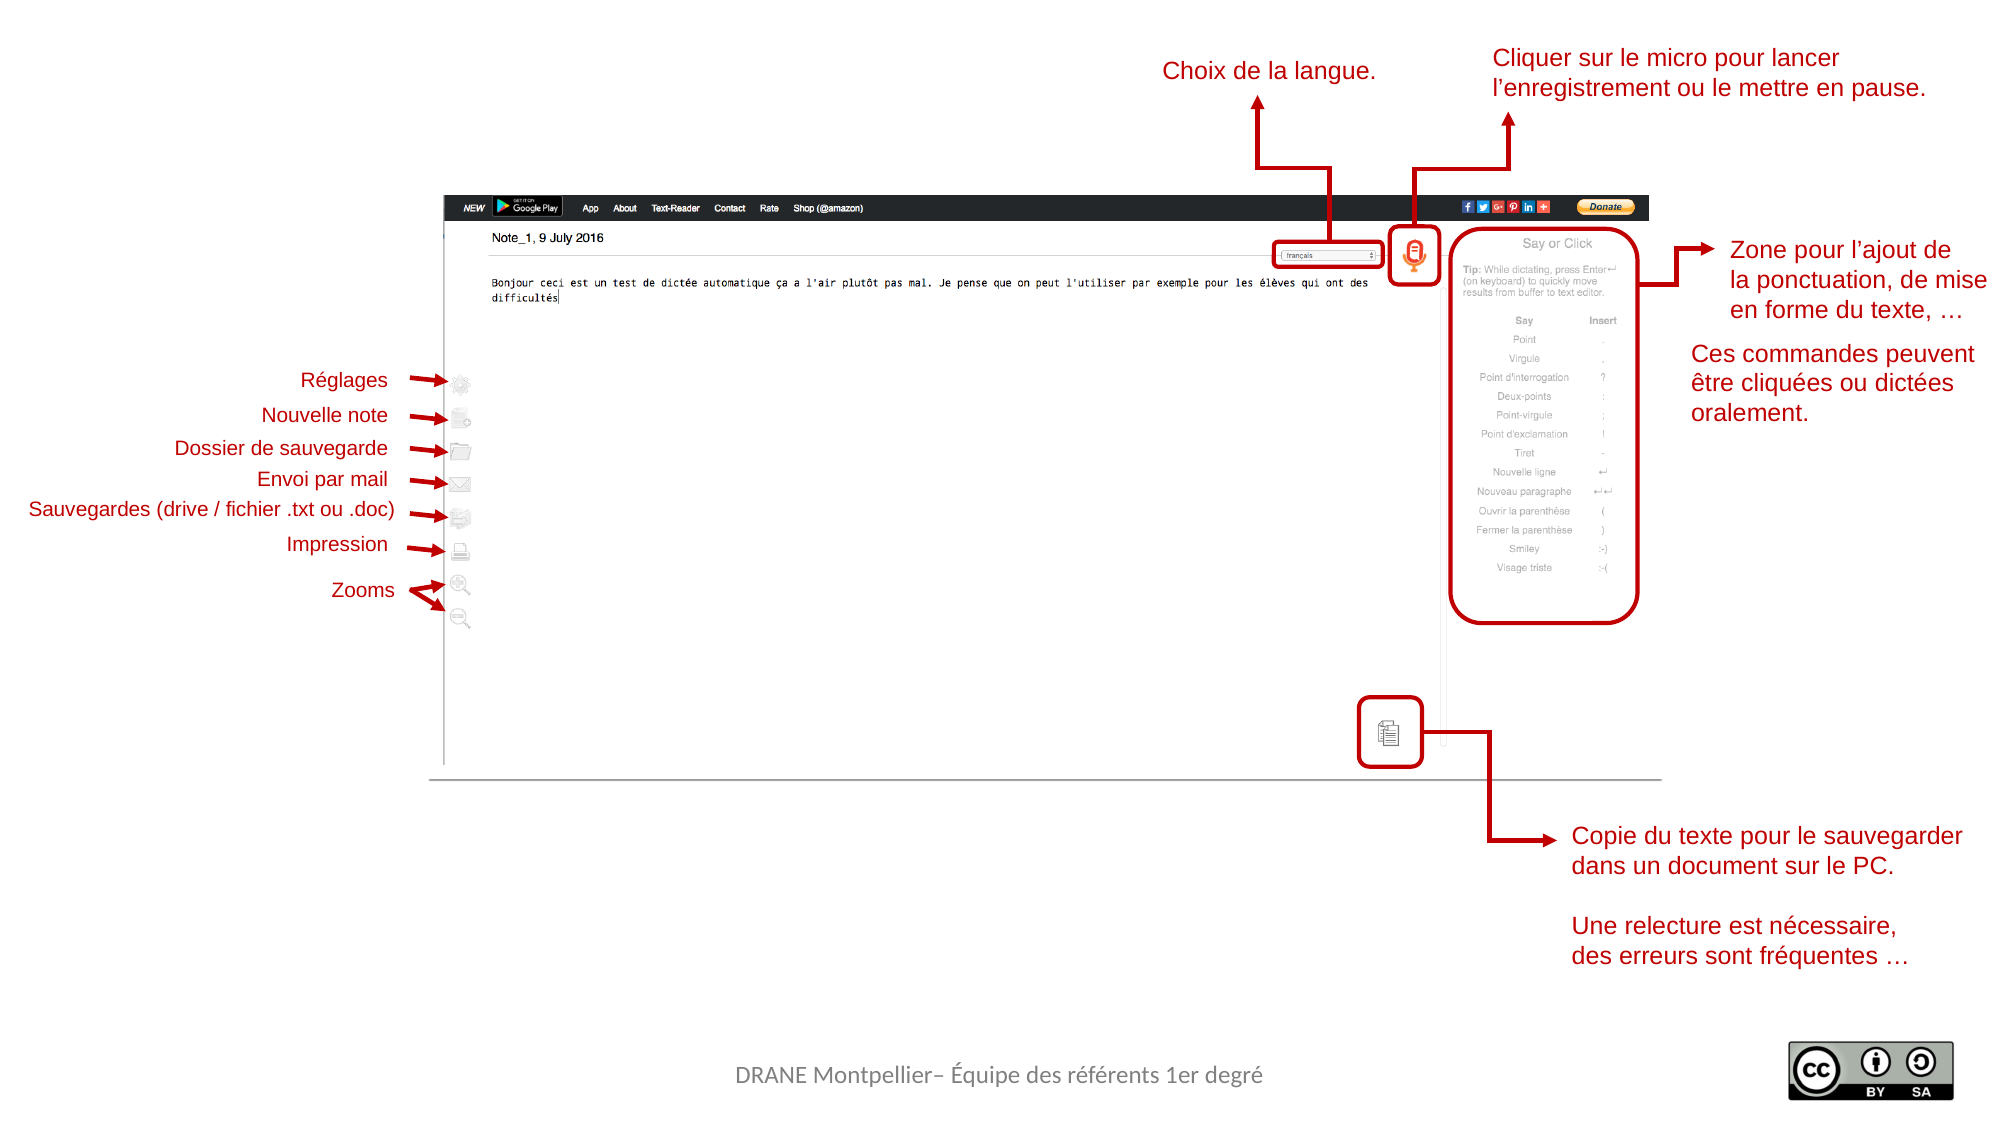

Cliquer sur le micro pour lancer
l’enregistrement ou le mettre en pause.
Choix de la langue.
Zone pour l’ajout de
la ponctuation, de mise
en forme du texte, …
Ces commandes peuvent
être cliquées ou dictées
oralement.
Réglages
Nouvelle note
Dossier de sauvegarde
Envoi par mail
Sauvegardes (drive / fichier .txt ou .doc)
Impression
Zooms
Copie du texte pour le sauvegarder
dans un document sur le PC.
Une relecture est nécessaire,
des erreurs sont fréquentes …
DRANE Montpellier– Équipe des référents 1er degré